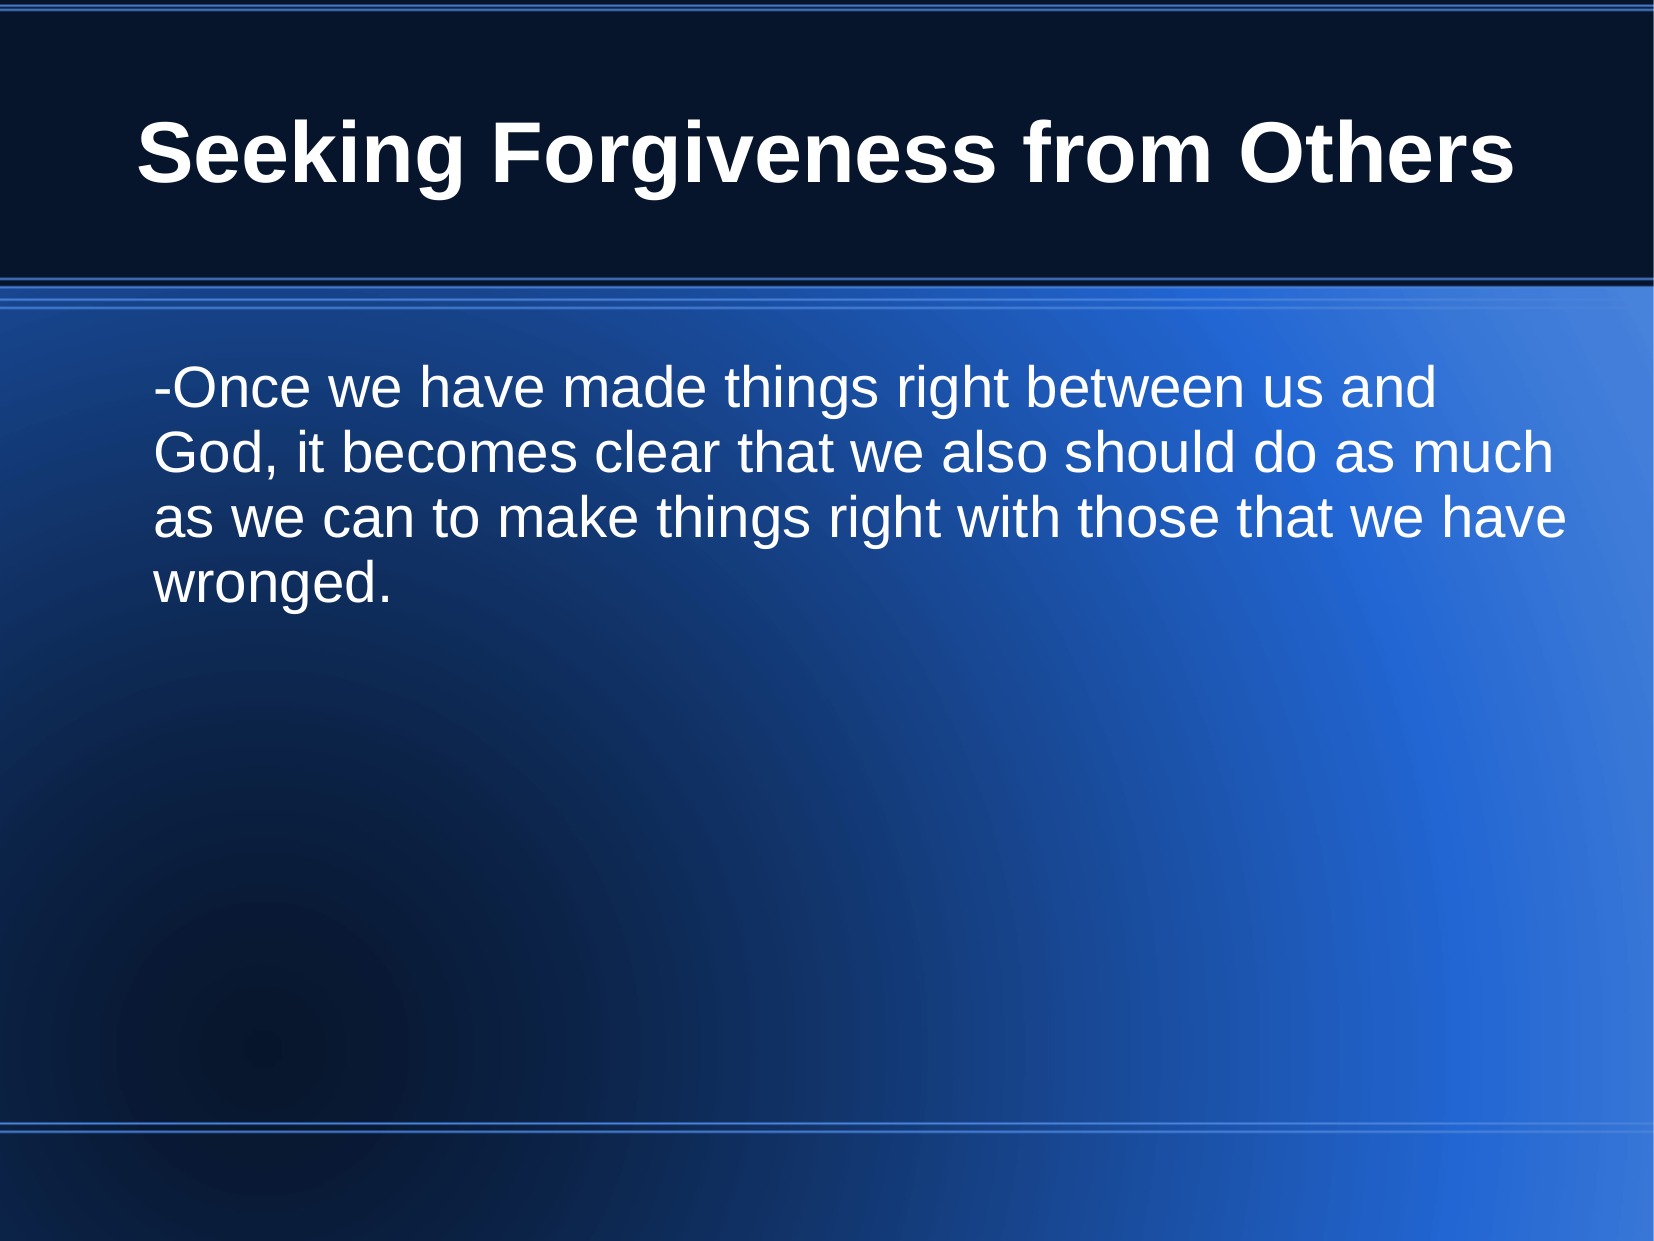

# Seeking Forgiveness from Others
-Once we have made things right between us and God, it becomes clear that we also should do as much as we can to make things right with those that we have wronged.